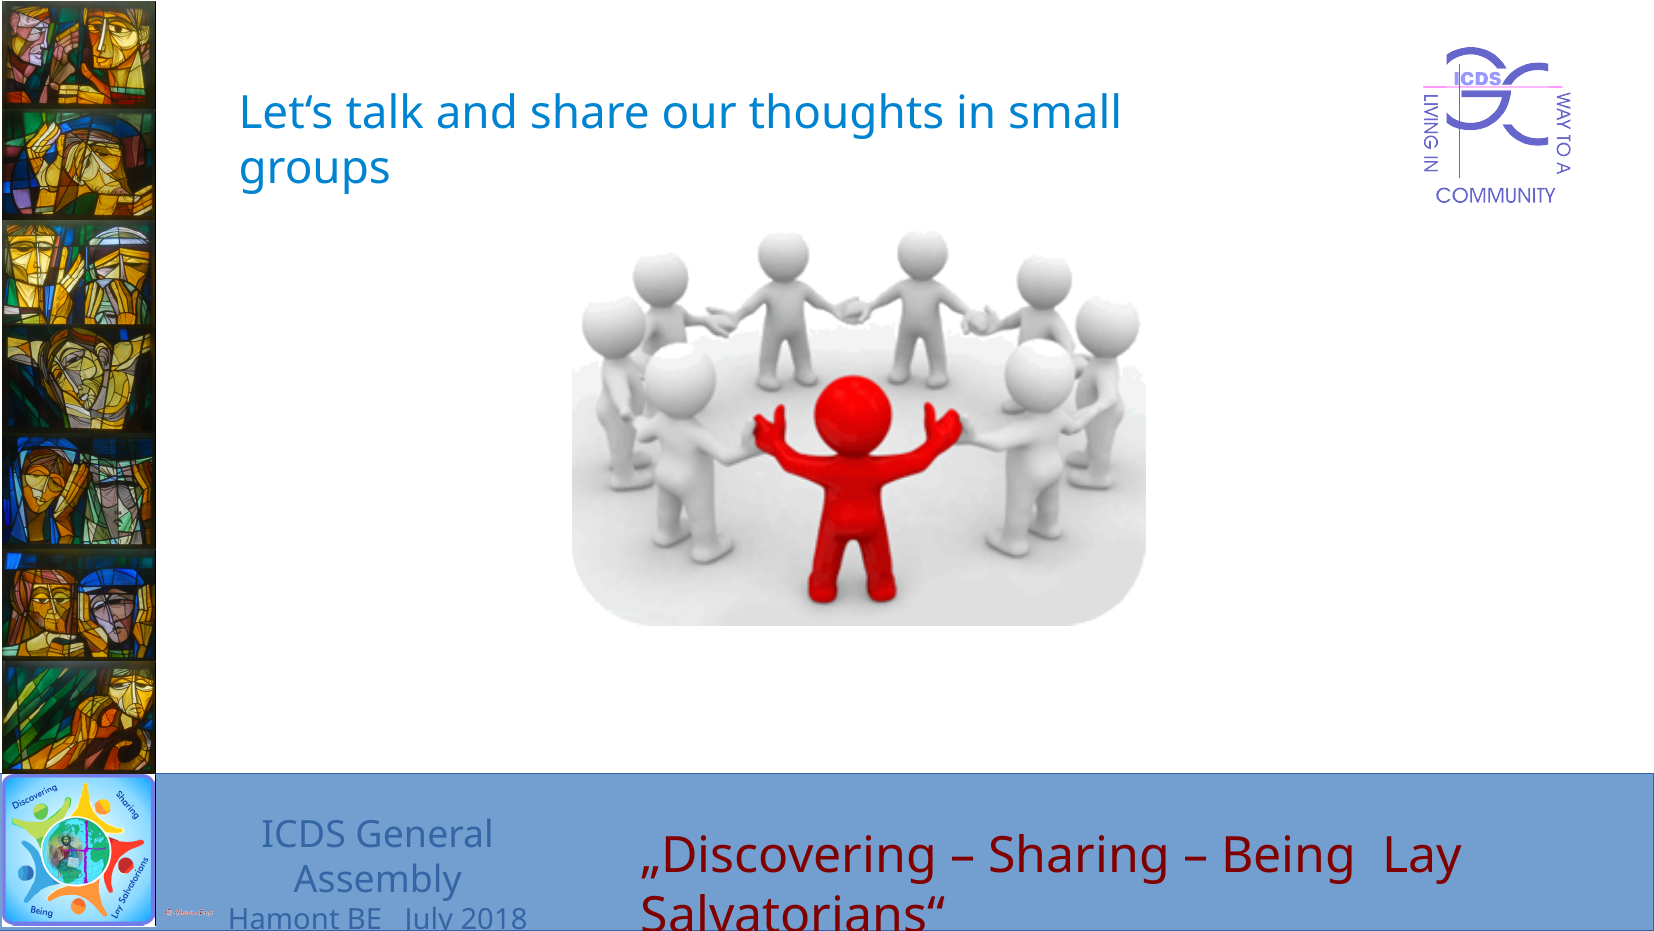

Let‘s talk and share our thoughts in small groups
„Discovering – Sharing – Being Lay Salvatorians“